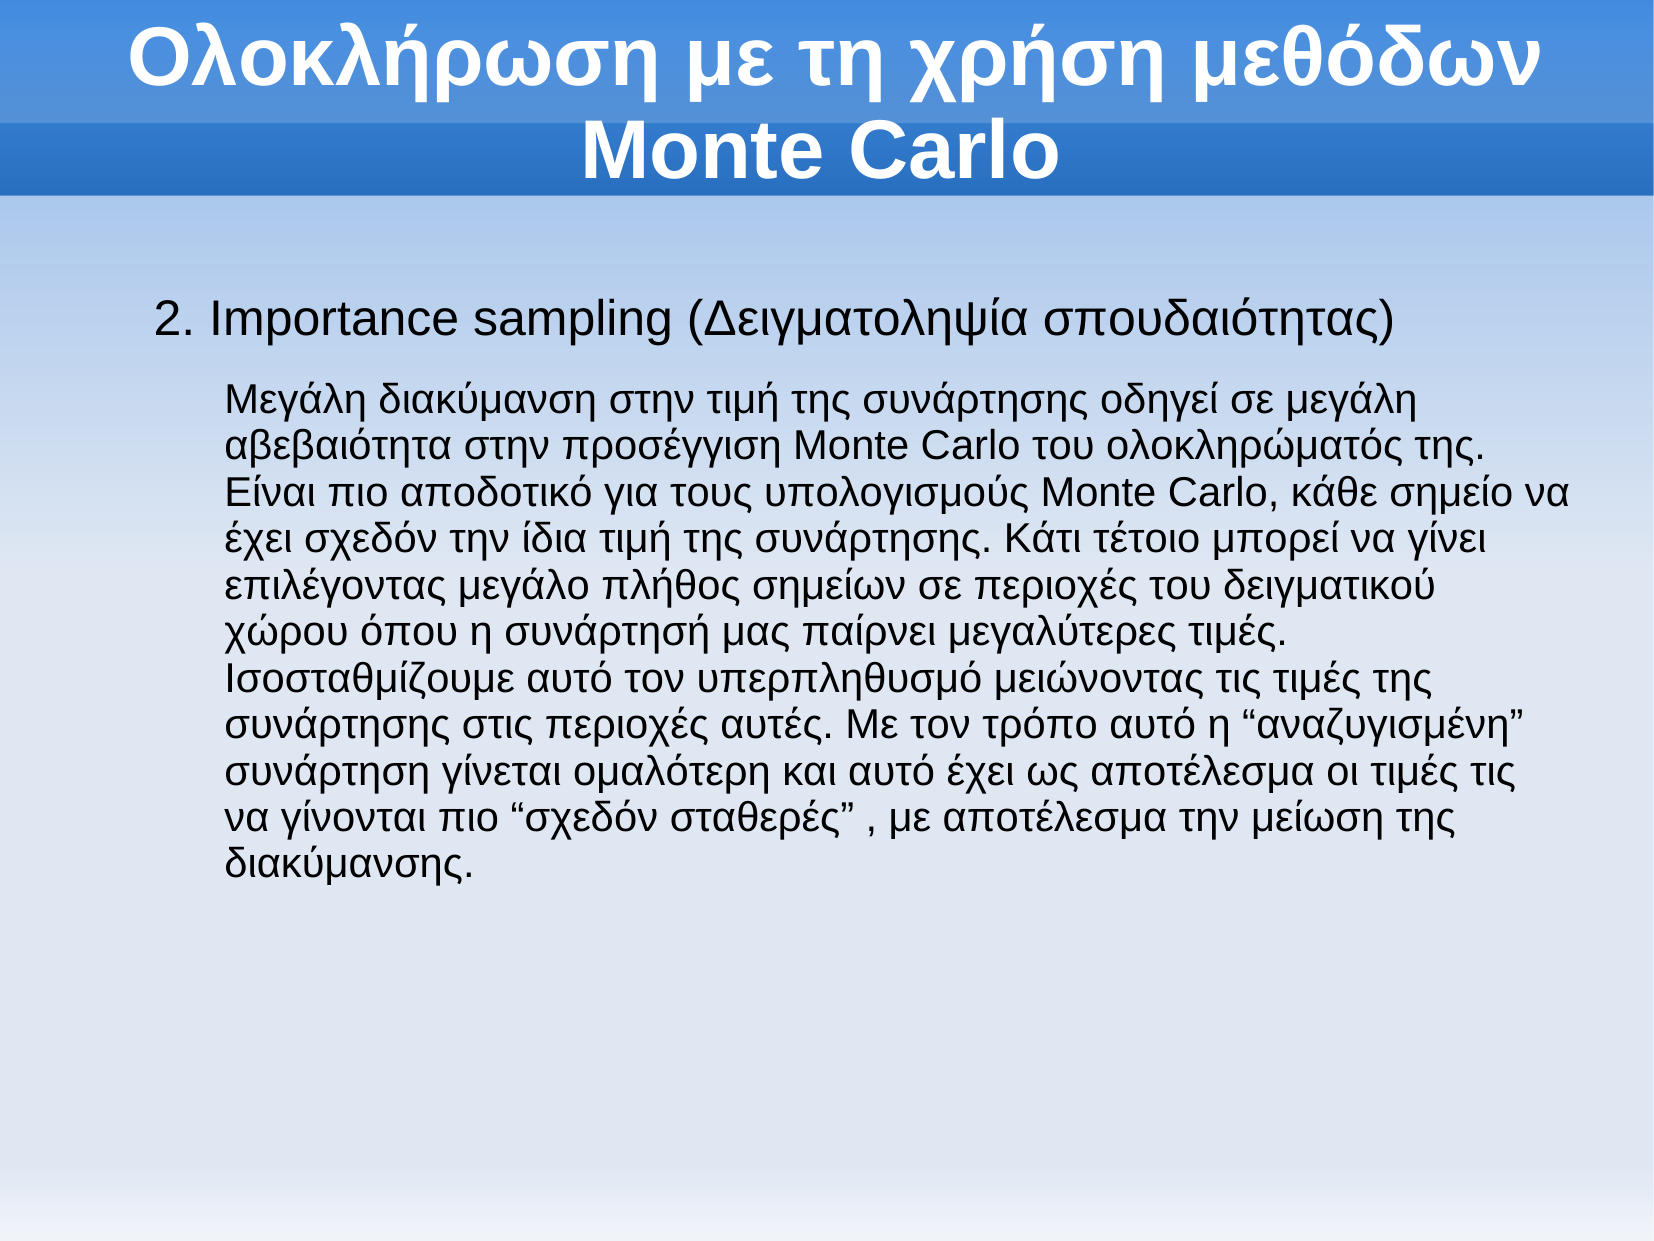

# Ολοκλήρωση με τη χρήση μεθόδων Monte Carlo
2. Importance sampling (Δειγματοληψία σπουδαιότητας)
Μεγάλη διακύμανση στην τιμή της συνάρτησης οδηγεί σε μεγάλη αβεβαιότητα στην προσέγγιση Monte Carlo του ολοκληρώματός της. Είναι πιο αποδοτικό για τους υπολογισμούς Monte Carlo, κάθε σημείο να έχει σχεδόν την ίδια τιμή της συνάρτησης. Κάτι τέτοιο μπορεί να γίνει επιλέγοντας μεγάλο πλήθος σημείων σε περιοχές του δειγματικού χώρου όπου η συνάρτησή μας παίρνει μεγαλύτερες τιμές. Ισοσταθμίζουμε αυτό τον υπερπληθυσμό μειώνοντας τις τιμές της συνάρτησης στις περιοχές αυτές. Με τον τρόπο αυτό η “αναζυγισμένη” συνάρτηση γίνεται ομαλότερη και αυτό έχει ως αποτέλεσμα οι τιμές τις να γίνονται πιο “σχεδόν σταθερές” , με αποτέλεσμα την μείωση της διακύμανσης.